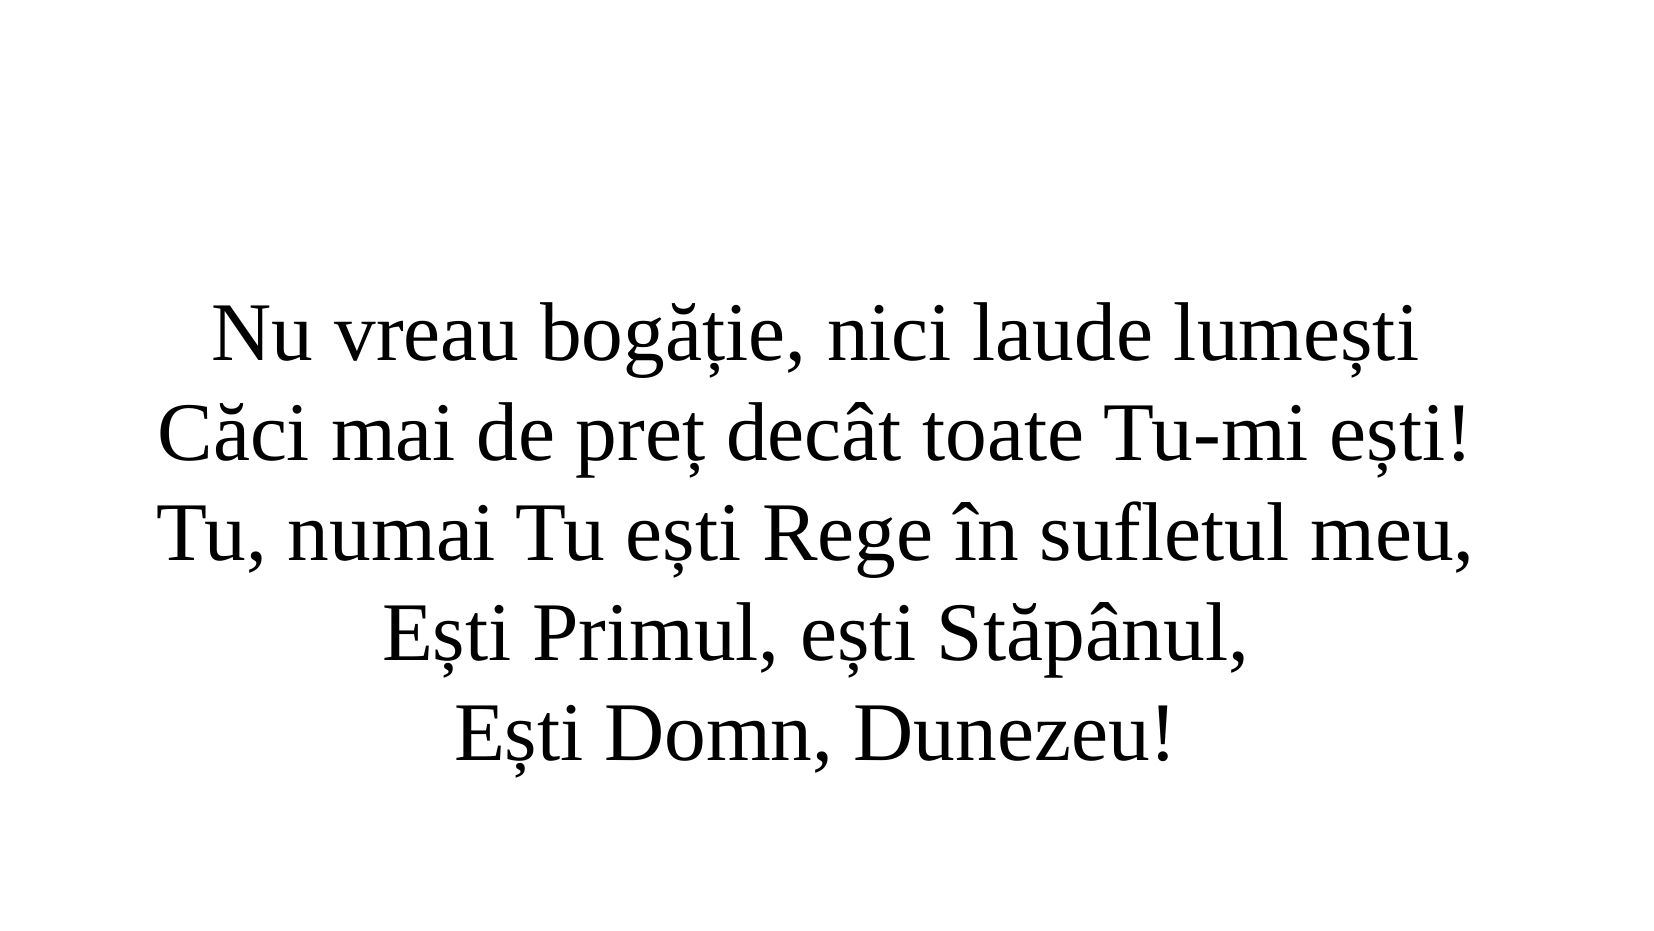

# Nu vreau bogăție, nici laude lumești Căci mai de preț decât toate Tu-mi ești! Tu, numai Tu ești Rege în sufletul meu, Ești Primul, ești Stăpânul,
Ești Domn, Dunezeu!